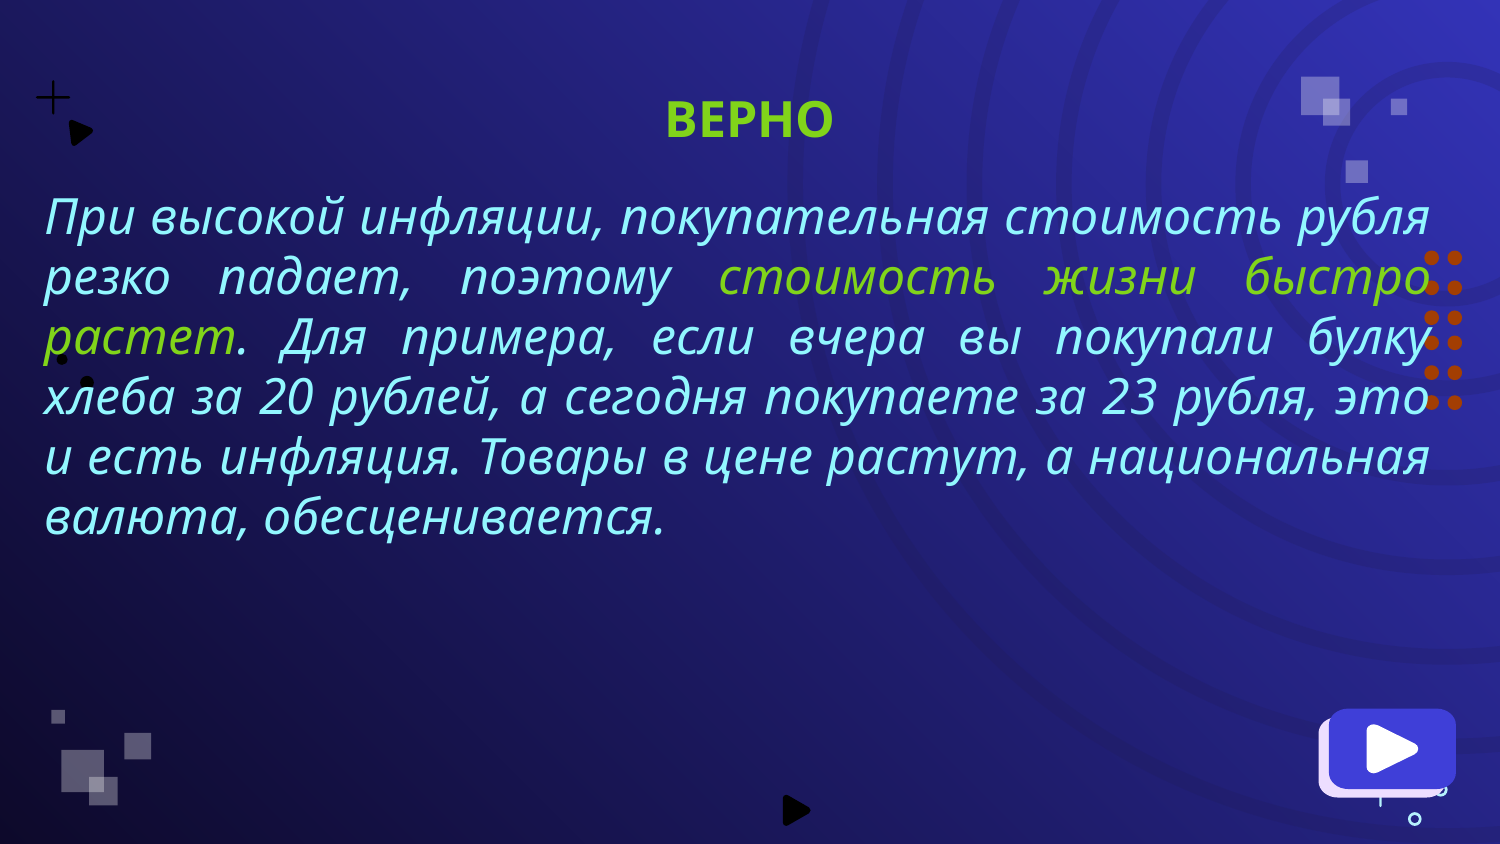

# ВЕРНО
При высокой инфляции, покупательная стоимость рубля резко падает, поэтому стоимость жизни быстро растет. Для примера, если вчера вы покупали булку хлеба за 20 рублей, а сегодня покупаете за 23 рубля, это и есть инфляция. Товары в цене растут, а национальная валюта, обесценивается.